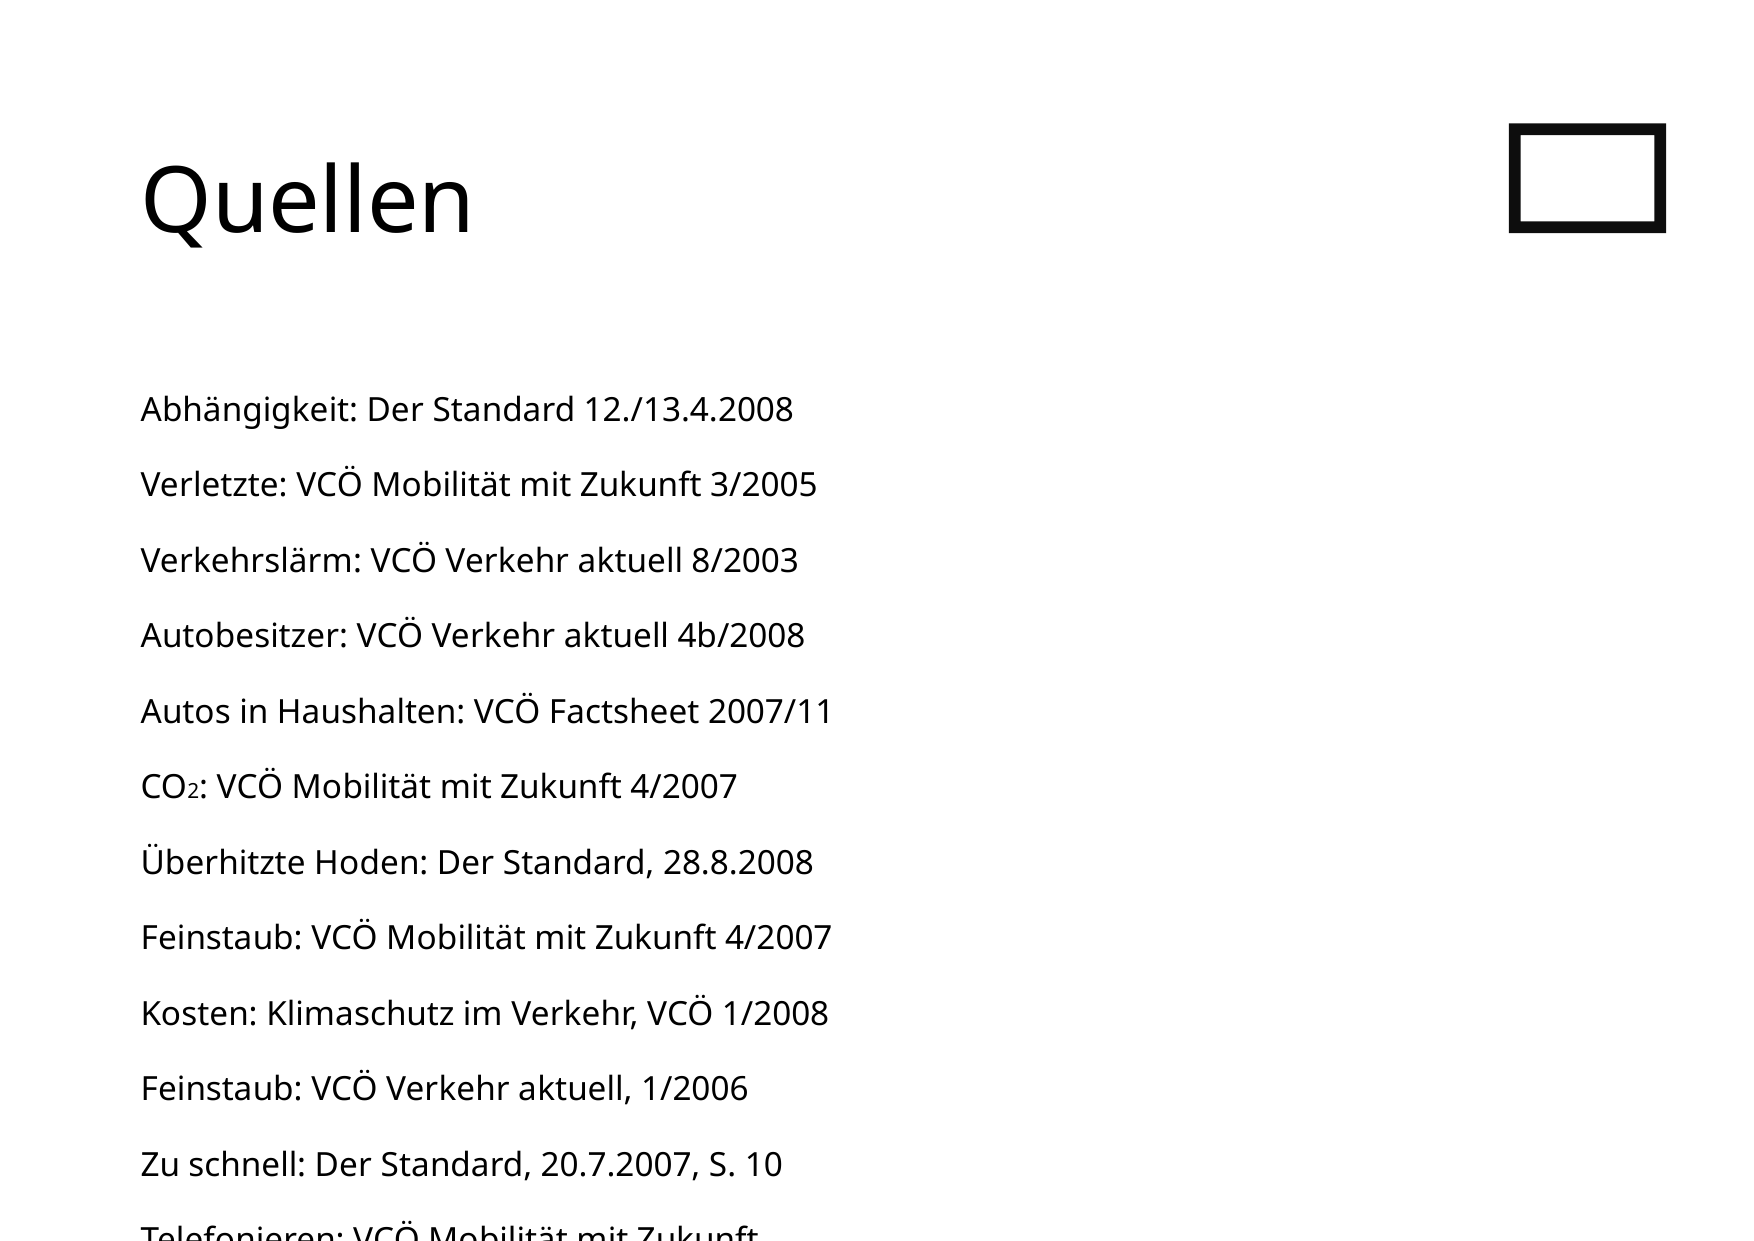

# Quellen
Abhängigkeit: Der Standard 12./13.4.2008
Verletzte: VCÖ Mobilität mit Zukunft 3/2005
Verkehrslärm: VCÖ Verkehr aktuell 8/2003
Autobesitzer: VCÖ Verkehr aktuell 4b/2008
Autos in Haushalten: VCÖ Factsheet 2007/11
CO2: VCÖ Mobilität mit Zukunft 4/2007
Überhitzte Hoden: Der Standard, 28.8.2008
Feinstaub: VCÖ Mobilität mit Zukunft 4/2007
Kosten: Klimaschutz im Verkehr, VCÖ 1/2008
Feinstaub: VCÖ Verkehr aktuell, 1/2006
Zu schnell: Der Standard, 20.7.2007, S. 10
Telefonieren: VCÖ Mobilität mit Zukunft 3/2005